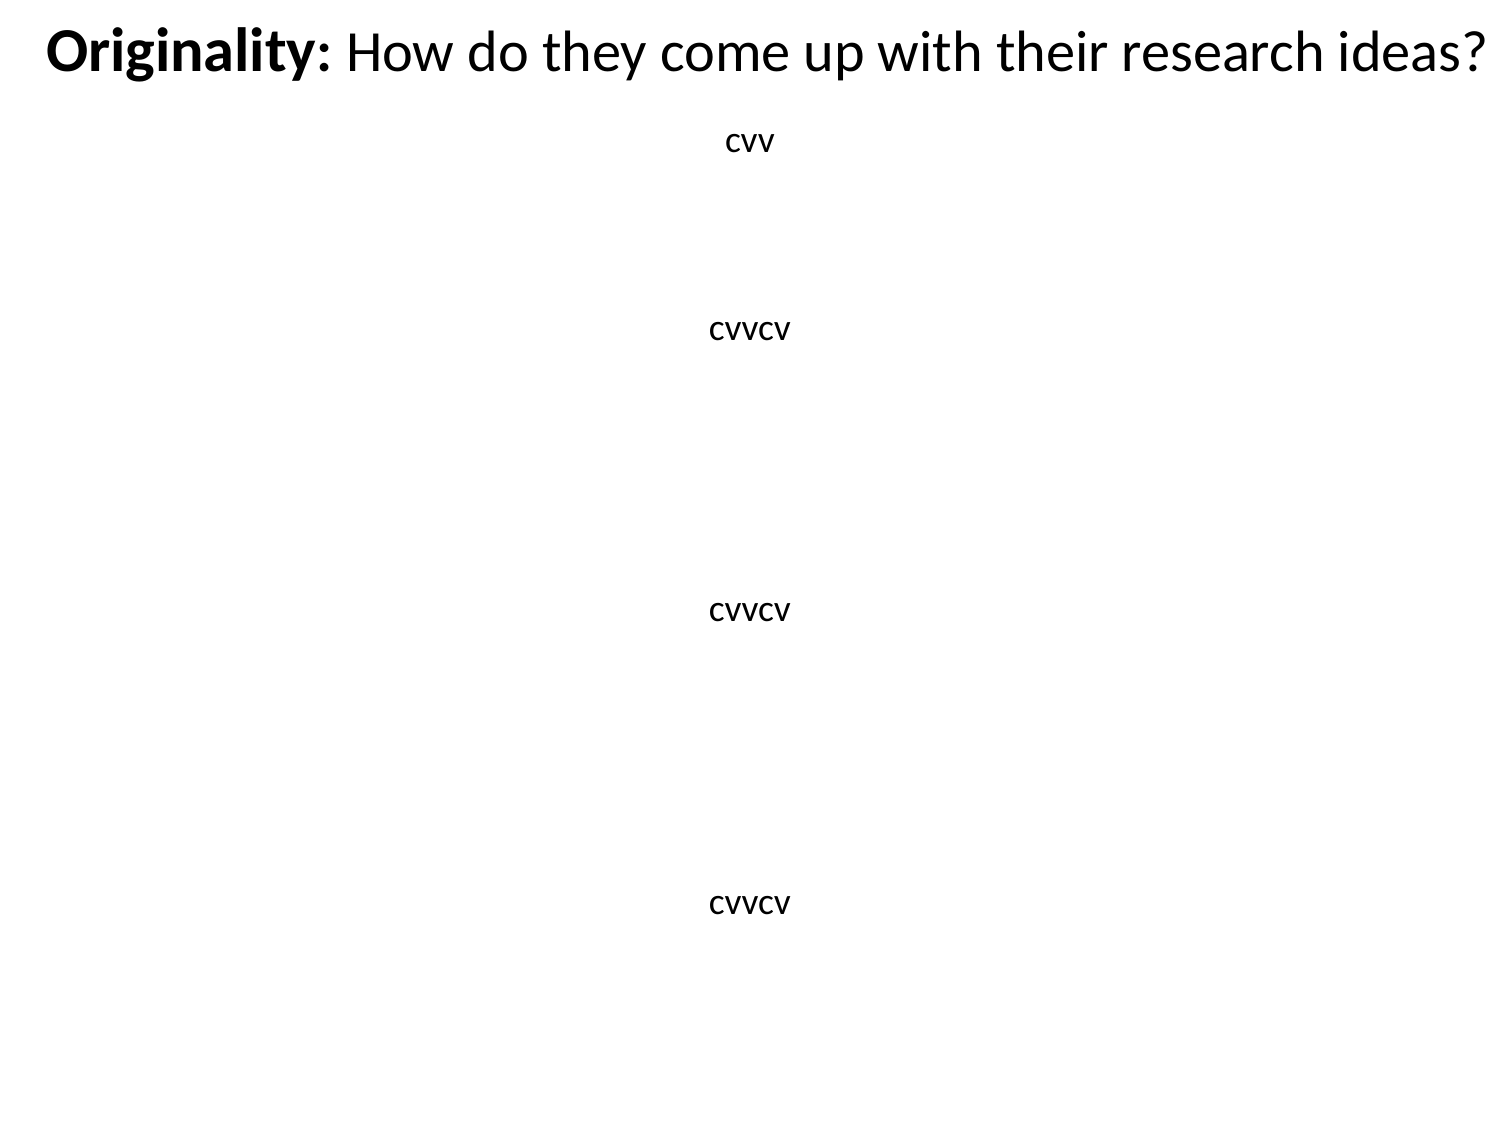

# Originality: How do they come up with their research ideas?
cvv
| Name | Hayley Stochastic Modeling and analysis of Unemployment | Lauren Using Cluster Analysis to Identify Relationships Between Old English Poems |
| --- | --- | --- |
| The type of research: | Summer program (Fixed topic) supporting by National Science Foundation University of Illinois at Urbana-Champaign | Independent research (Own topic) Collaborating with her math professor Wheaton College |
| The formation of the research group: | Experienced professors and students form a group to work on a subject. Leader: professor member: student | Mostly done by the student herself. Professor offers certain help. Leader: student Collaborator: professor |
| Conclusion in general: | Students do research by following the instructions from their leading professors. Thus, it is hard for them to come up with their own idea. | Students get idea from their daily life and try to use it as the topic of their research. In this way, professors only take the supportive role as an advisor. |
cvvcv
cvvcv
cvvcv